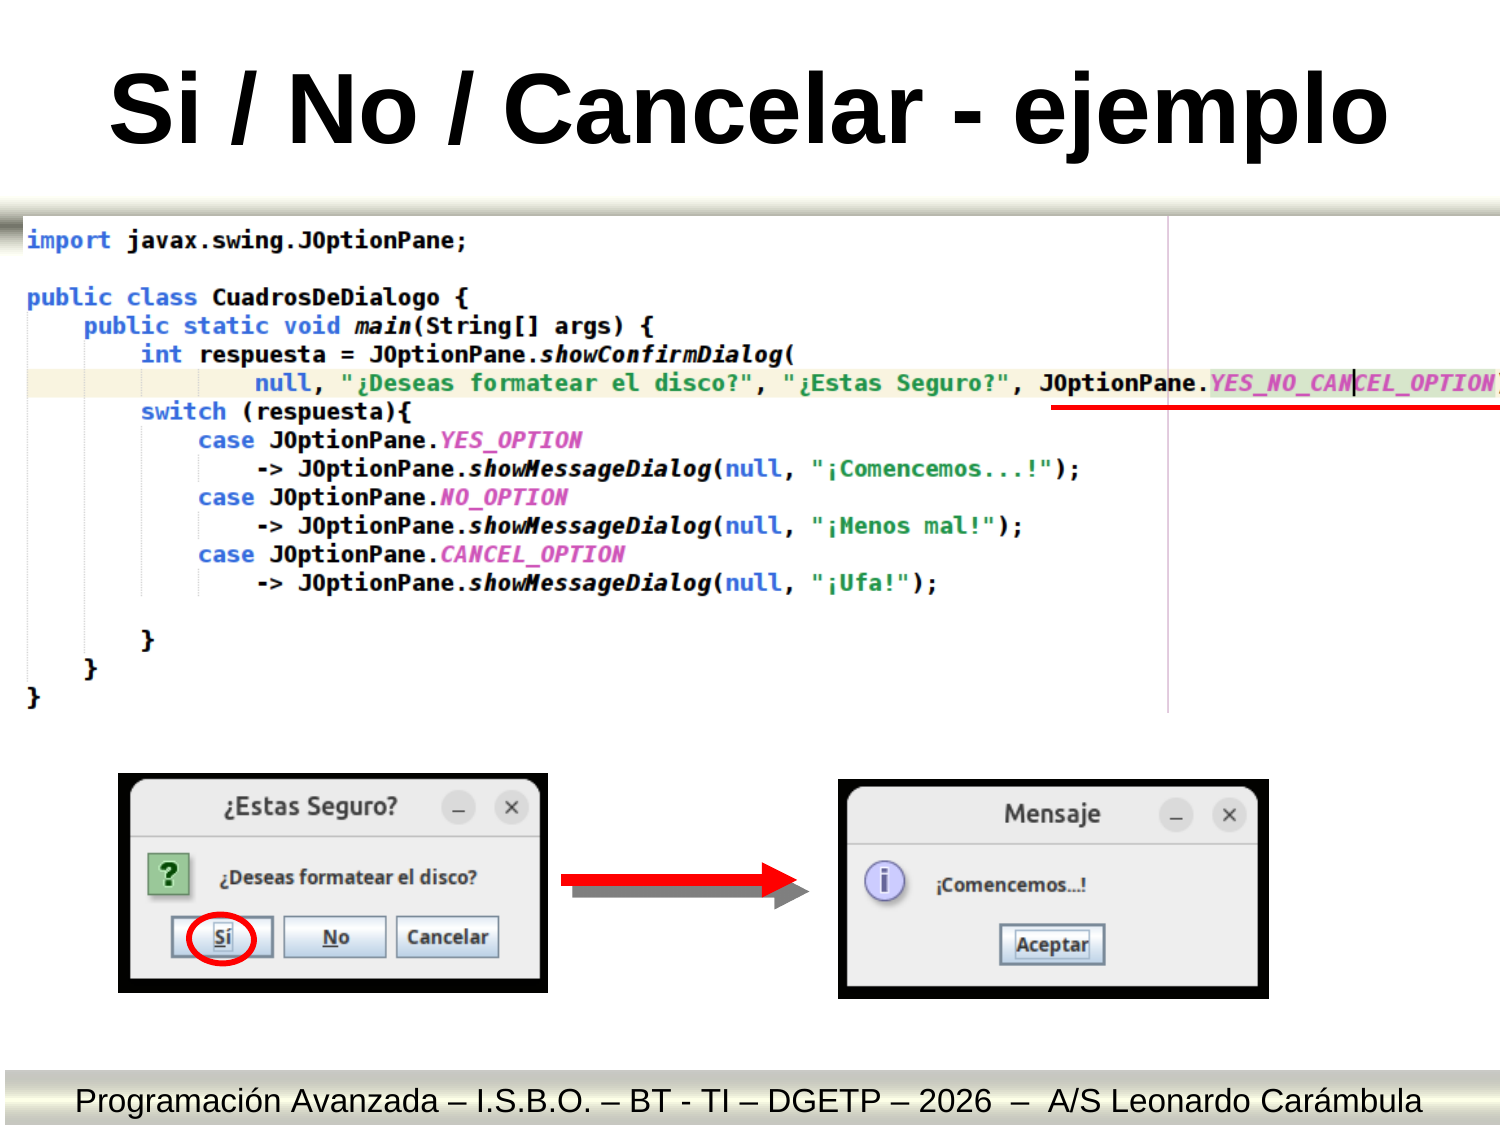

# Si / No / Cancelar - ejemplo